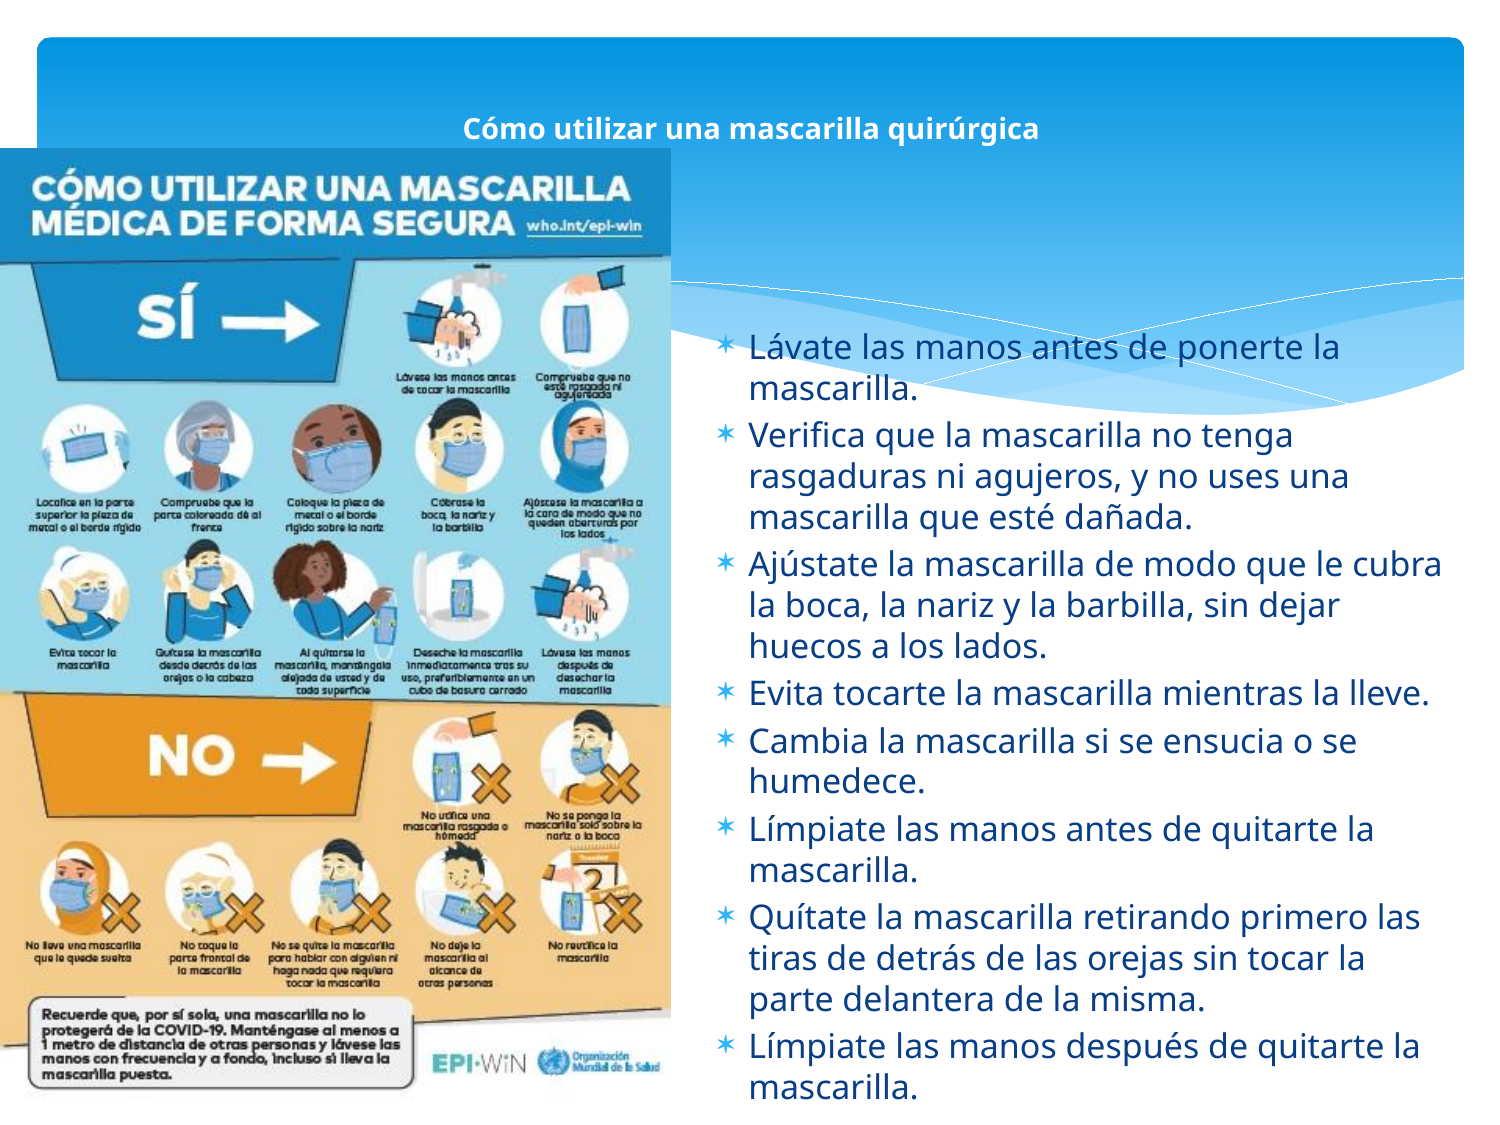

Cómo utilizar una mascarilla quirúrgica
# Lávate las manos antes de ponerte la mascarilla.
Verifica que la mascarilla no tenga rasgaduras ni agujeros, y no uses una mascarilla que esté dañada.
Ajústate la mascarilla de modo que le cubra la boca, la nariz y la barbilla, sin dejar huecos a los lados.
Evita tocarte la mascarilla mientras la lleve.
Cambia la mascarilla si se ensucia o se humedece.
Límpiate las manos antes de quitarte la mascarilla.
Quítate la mascarilla retirando primero las tiras de detrás de las orejas sin tocar la parte delantera de la misma.
Límpiate las manos después de quitarte la mascarilla.